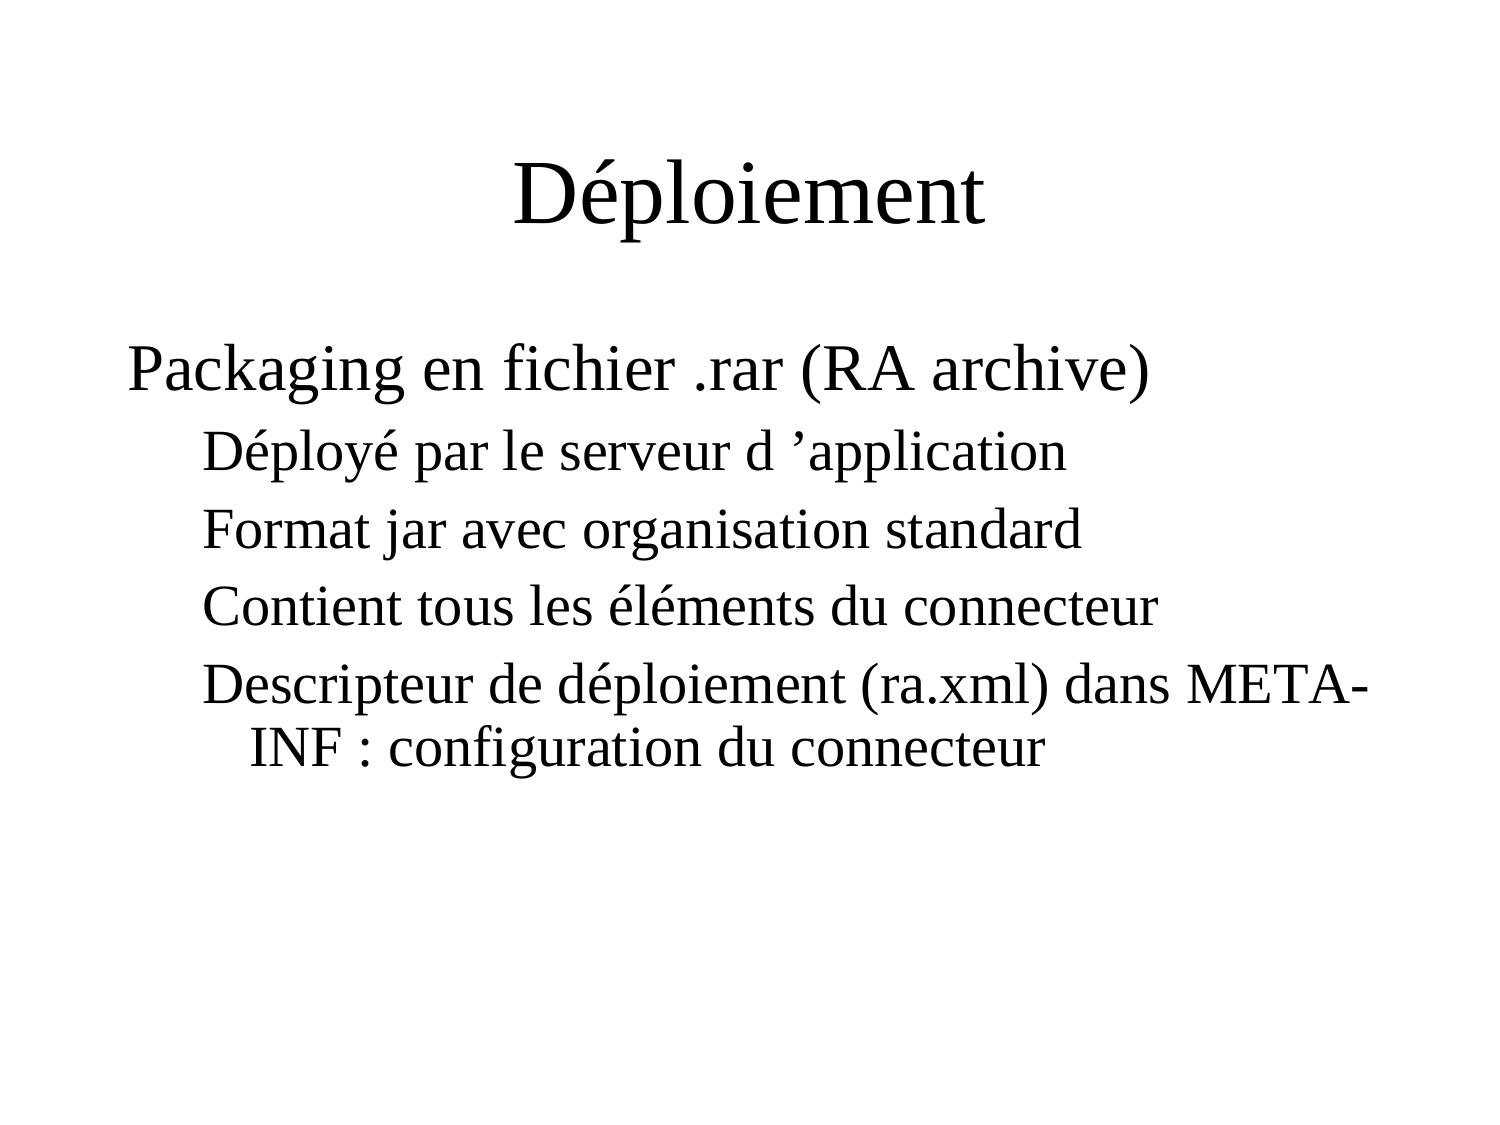

# Déploiement
Packaging en fichier .rar (RA archive)
Déployé par le serveur d ’application
Format jar avec organisation standard
Contient tous les éléments du connecteur
Descripteur de déploiement (ra.xml) dans META-INF : configuration du connecteur